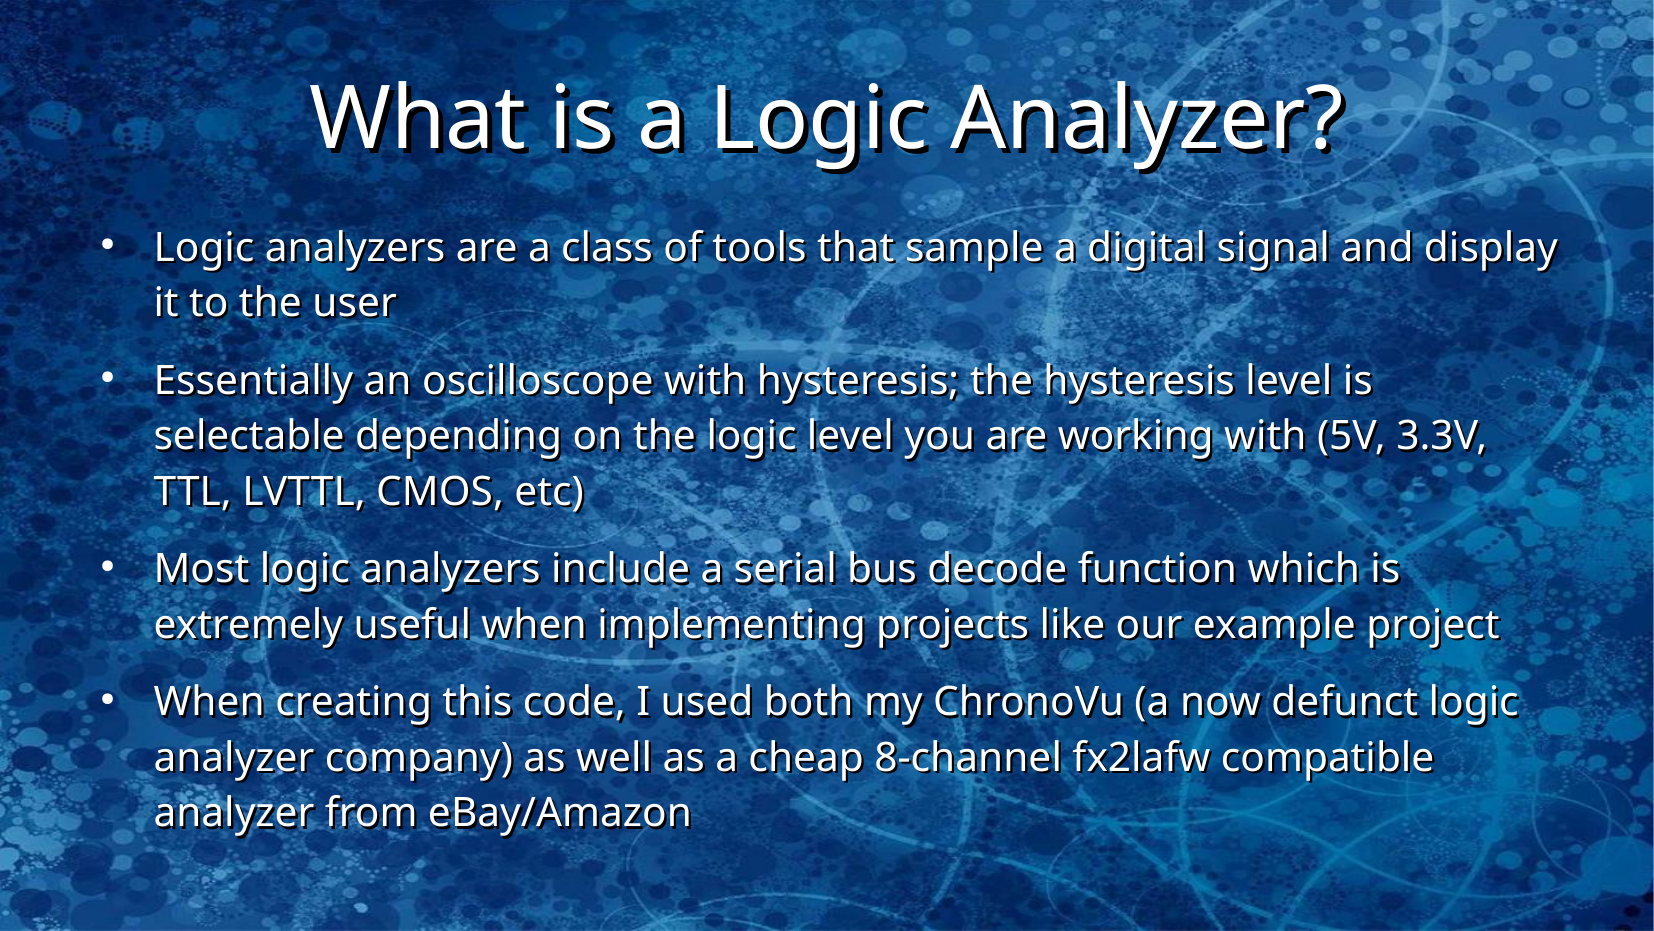

# What is a Logic Analyzer?
Logic analyzers are a class of tools that sample a digital signal and display it to the user
Essentially an oscilloscope with hysteresis; the hysteresis level is selectable depending on the logic level you are working with (5V, 3.3V, TTL, LVTTL, CMOS, etc)
Most logic analyzers include a serial bus decode function which is extremely useful when implementing projects like our example project
When creating this code, I used both my ChronoVu (a now defunct logic analyzer company) as well as a cheap 8-channel fx2lafw compatible analyzer from eBay/Amazon